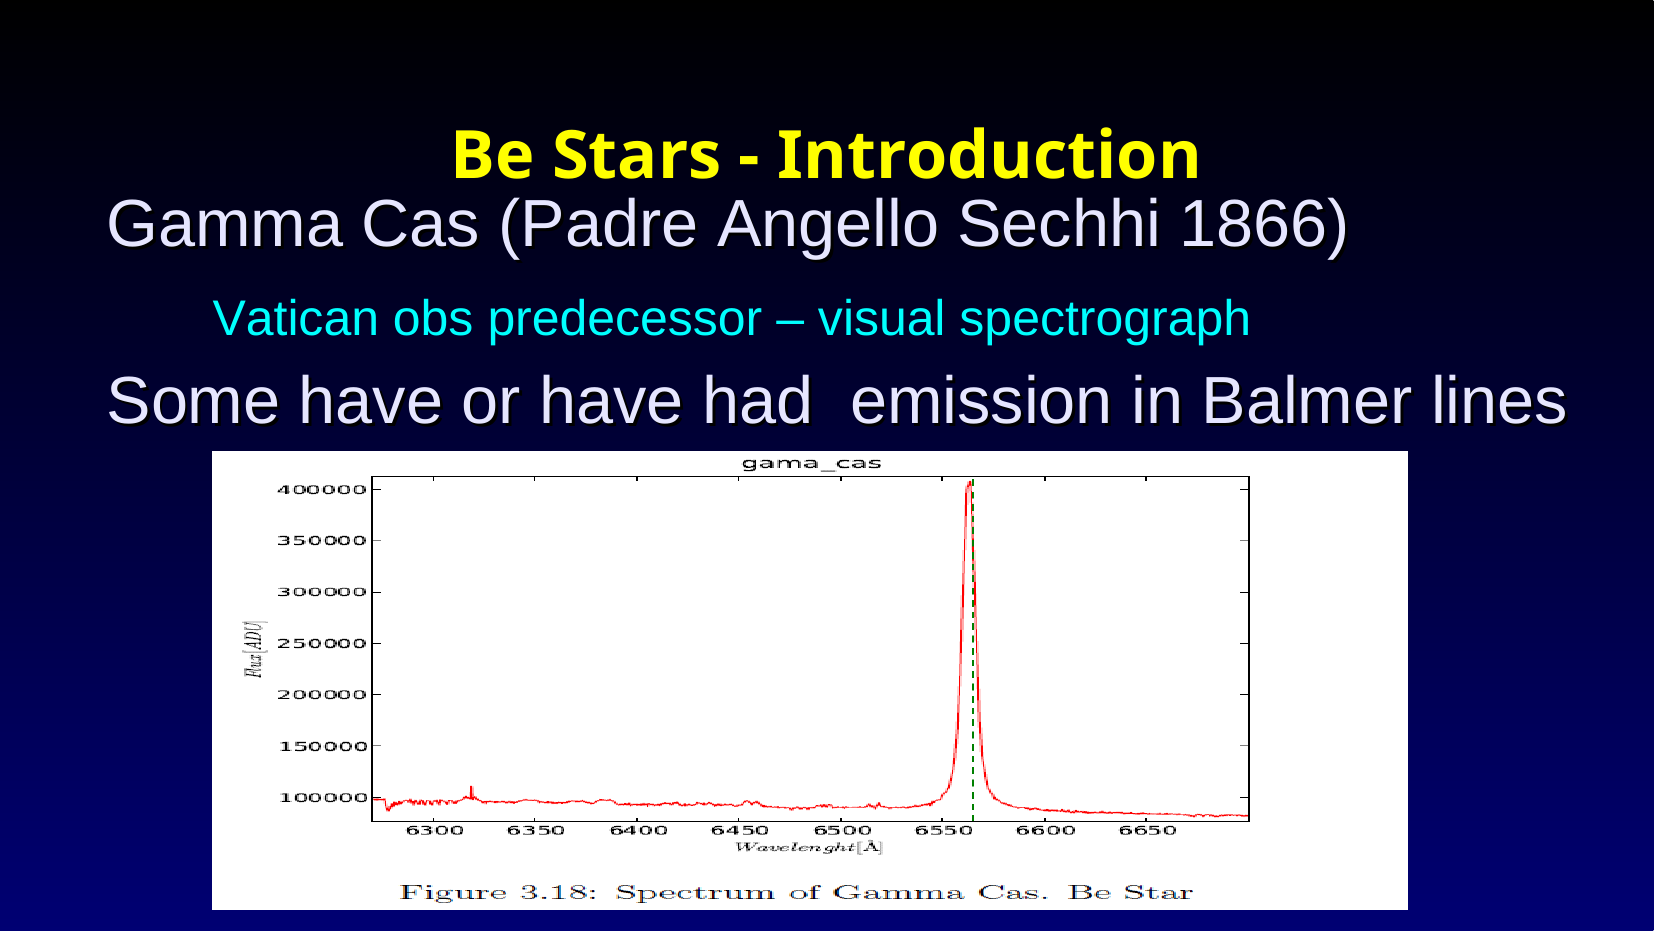

# Be Stars - Introduction
Gamma Cas (Padre Angello Sechhi 1866)
Vatican obs predecessor – visual spectrograph
Some have or have had emission in Balmer lines